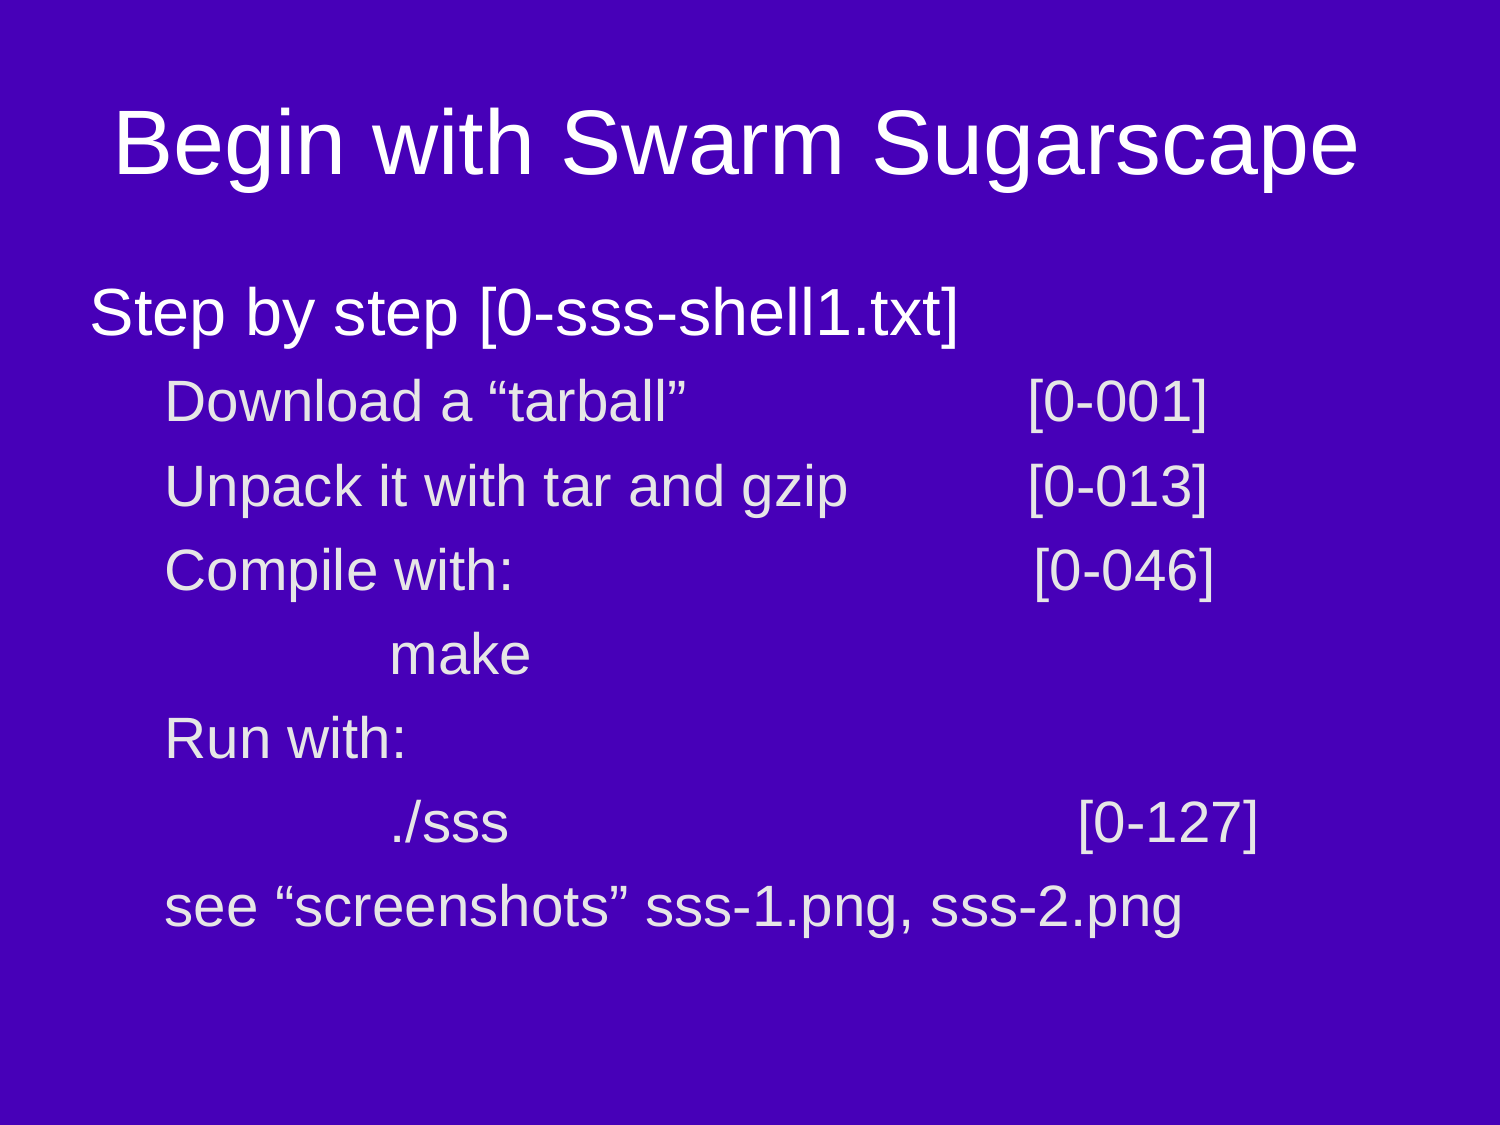

# Begin with Swarm Sugarscape
Step by step [0-sss-shell1.txt]
Download a “tarball” [0-001]
Unpack it with tar and gzip [0-013]
Compile with: [0-046]
			make
Run with:
 			./sss [0-127]
see “screenshots” sss-1.png, sss-2.png